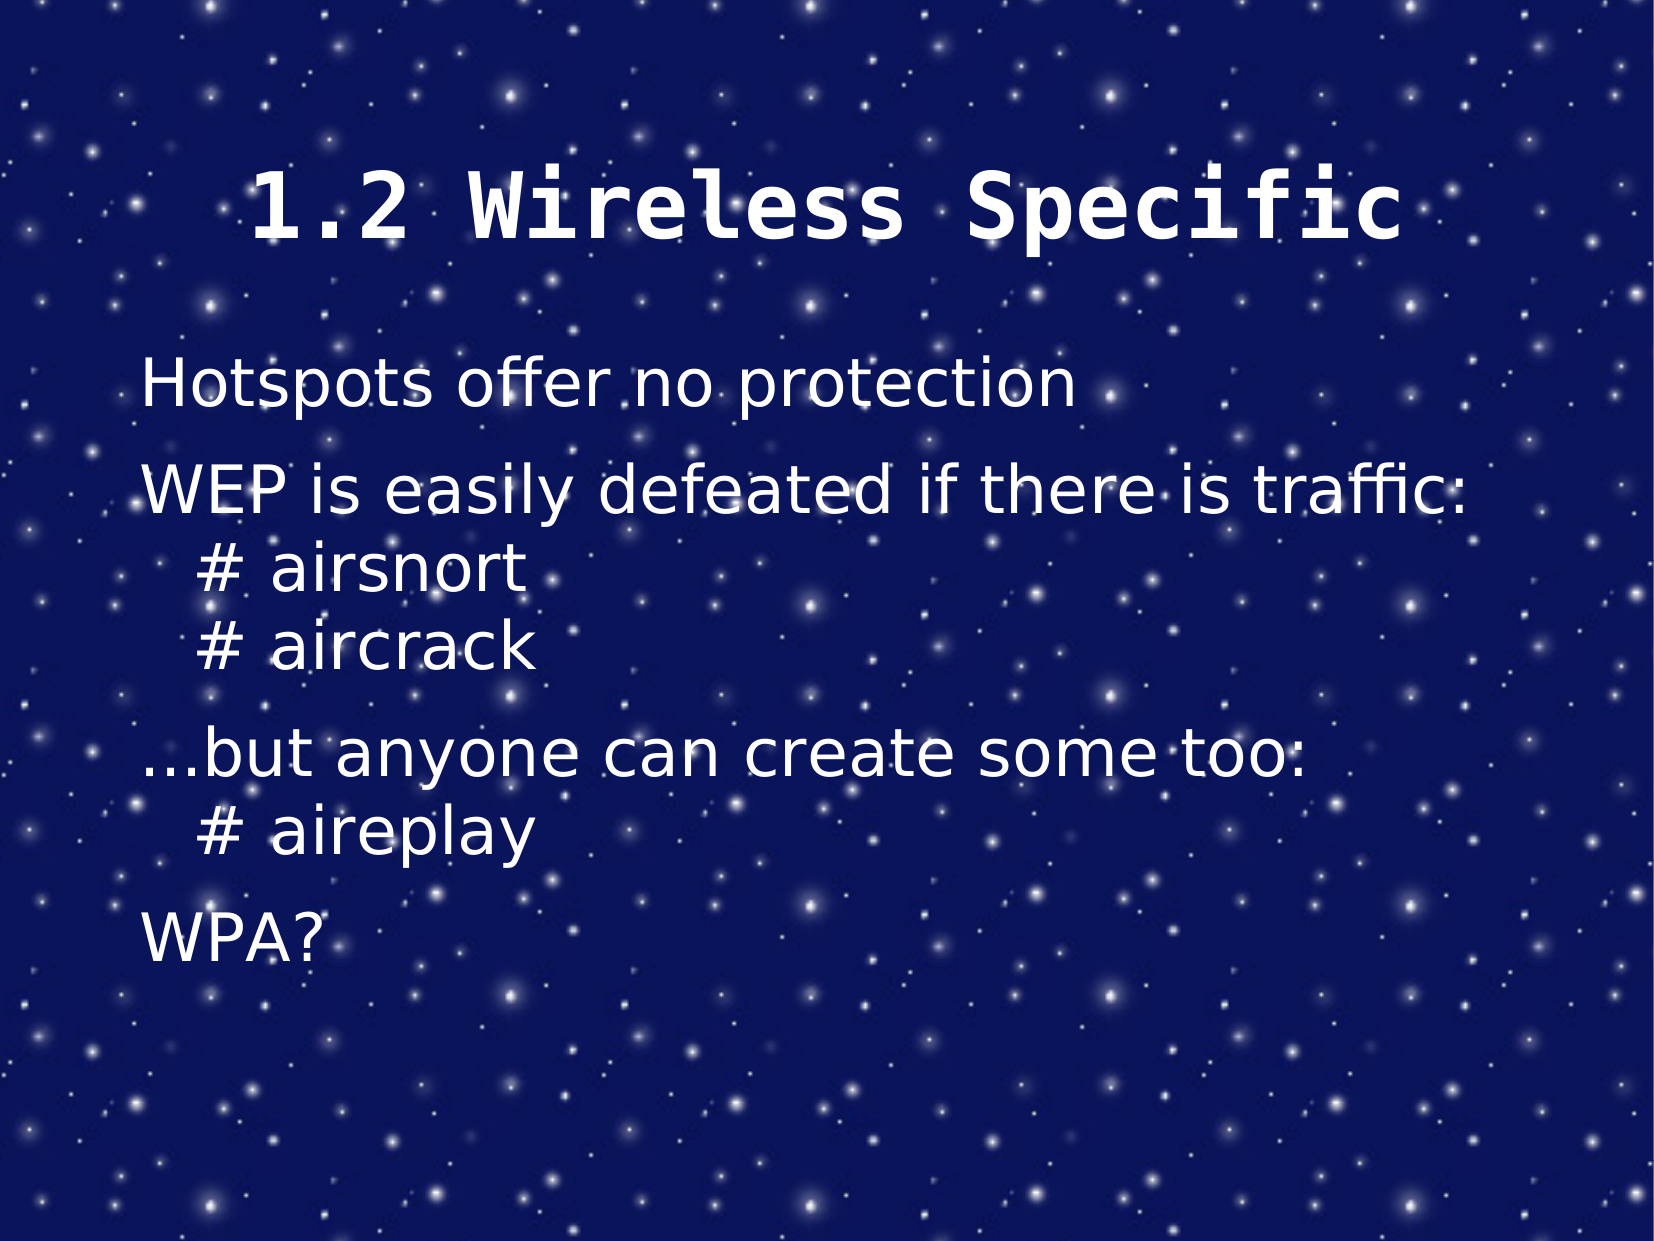

# 1.2 Wireless Specific
Hotspots offer no protection
WEP is easily defeated if there is traffic:
# airsnort
# aircrack
...but anyone can create some too:
# aireplay
WPA?